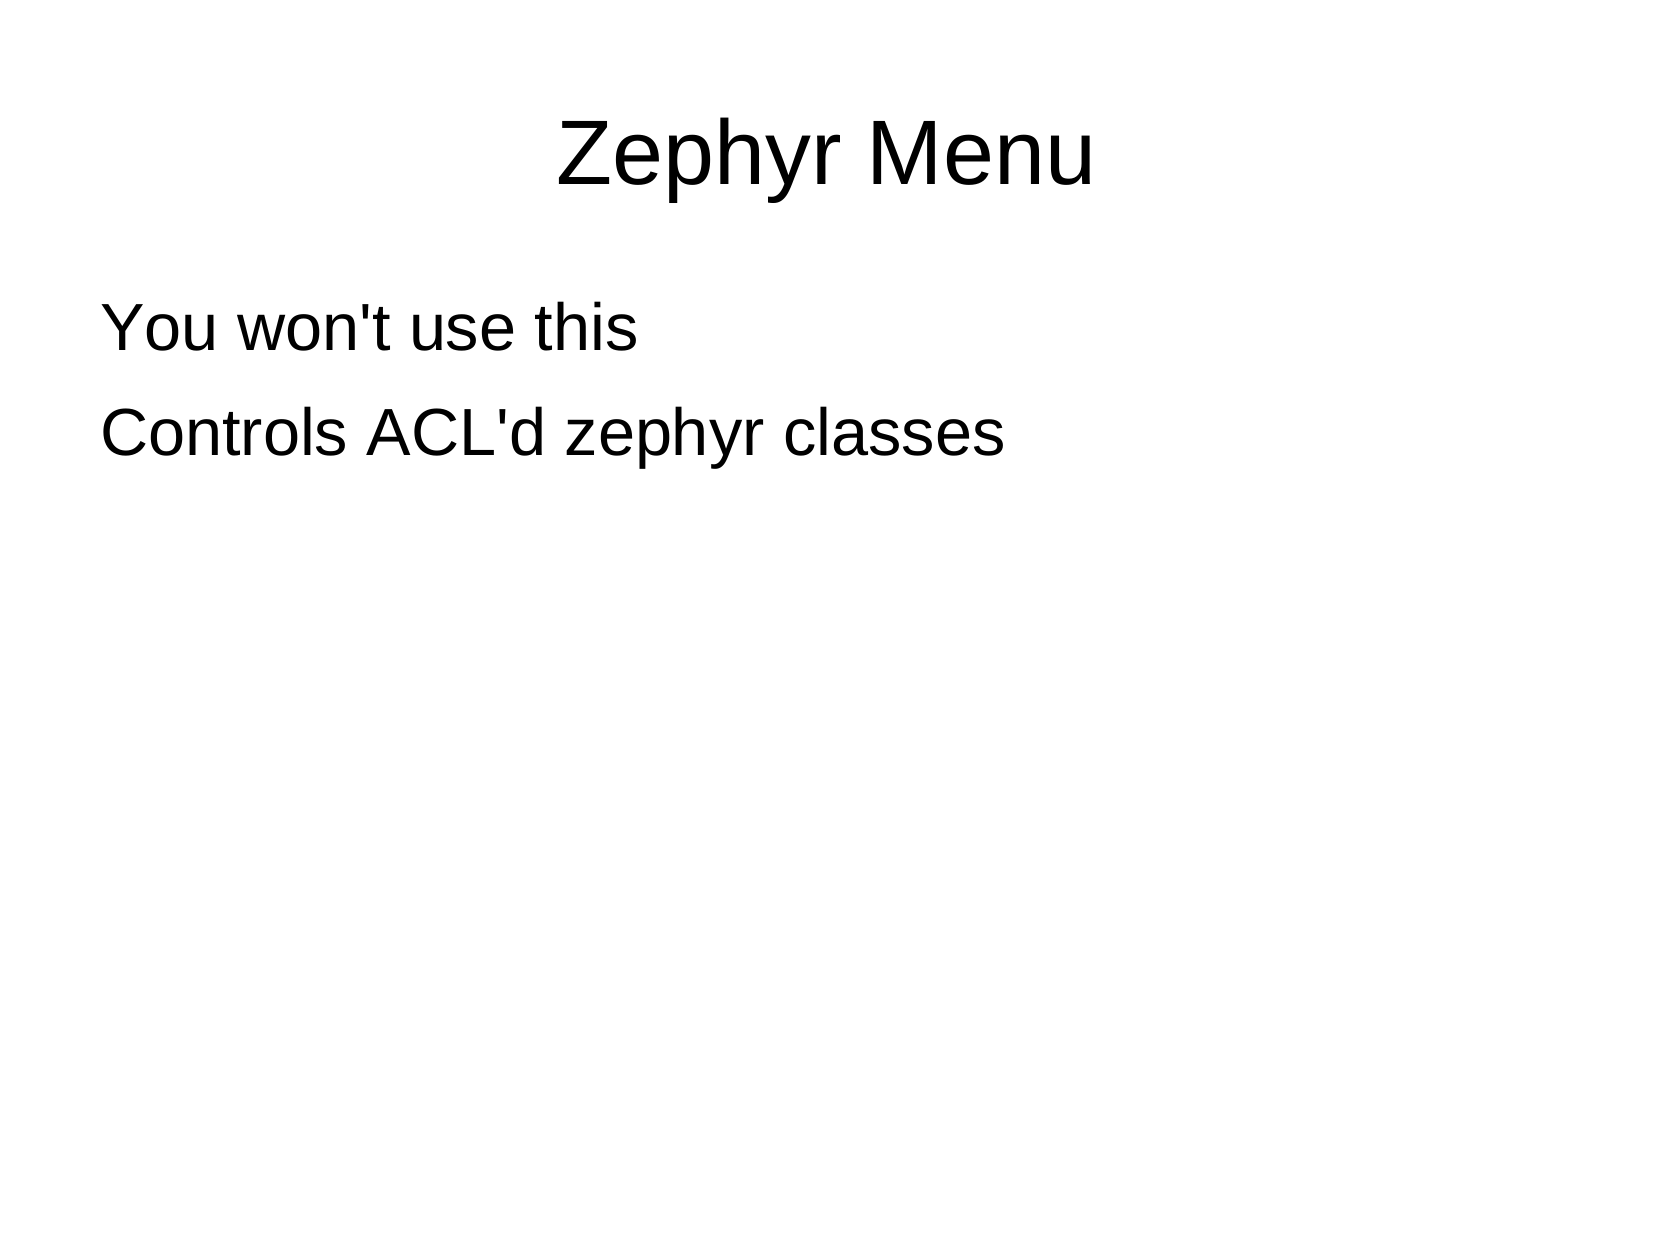

# Zephyr Menu
You won't use this
Controls ACL'd zephyr classes